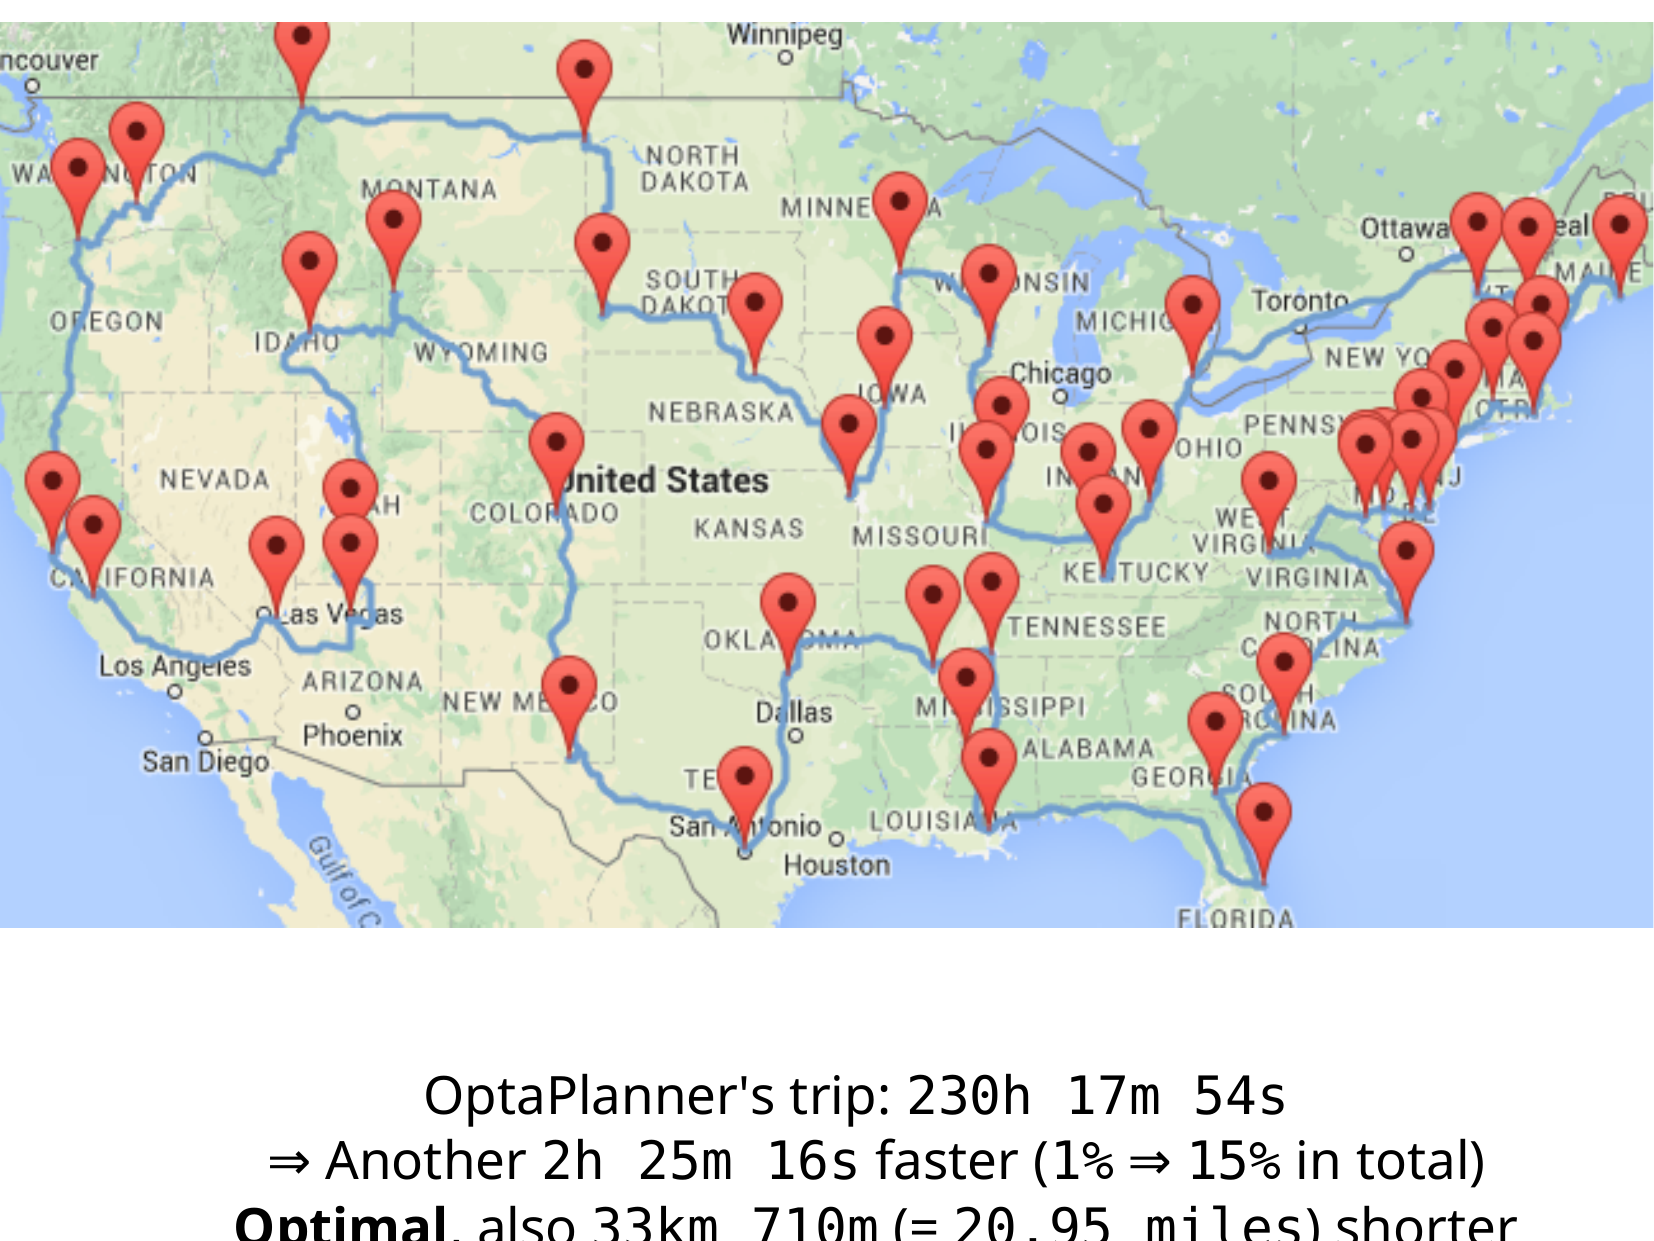

OptaPlanner's trip: 230h 17m 54s
⇒ Another 2h 25m 16s faster (1% ⇒ 15% in total)
Optimal, also 33km 710m (= 20.95 miles) shorter